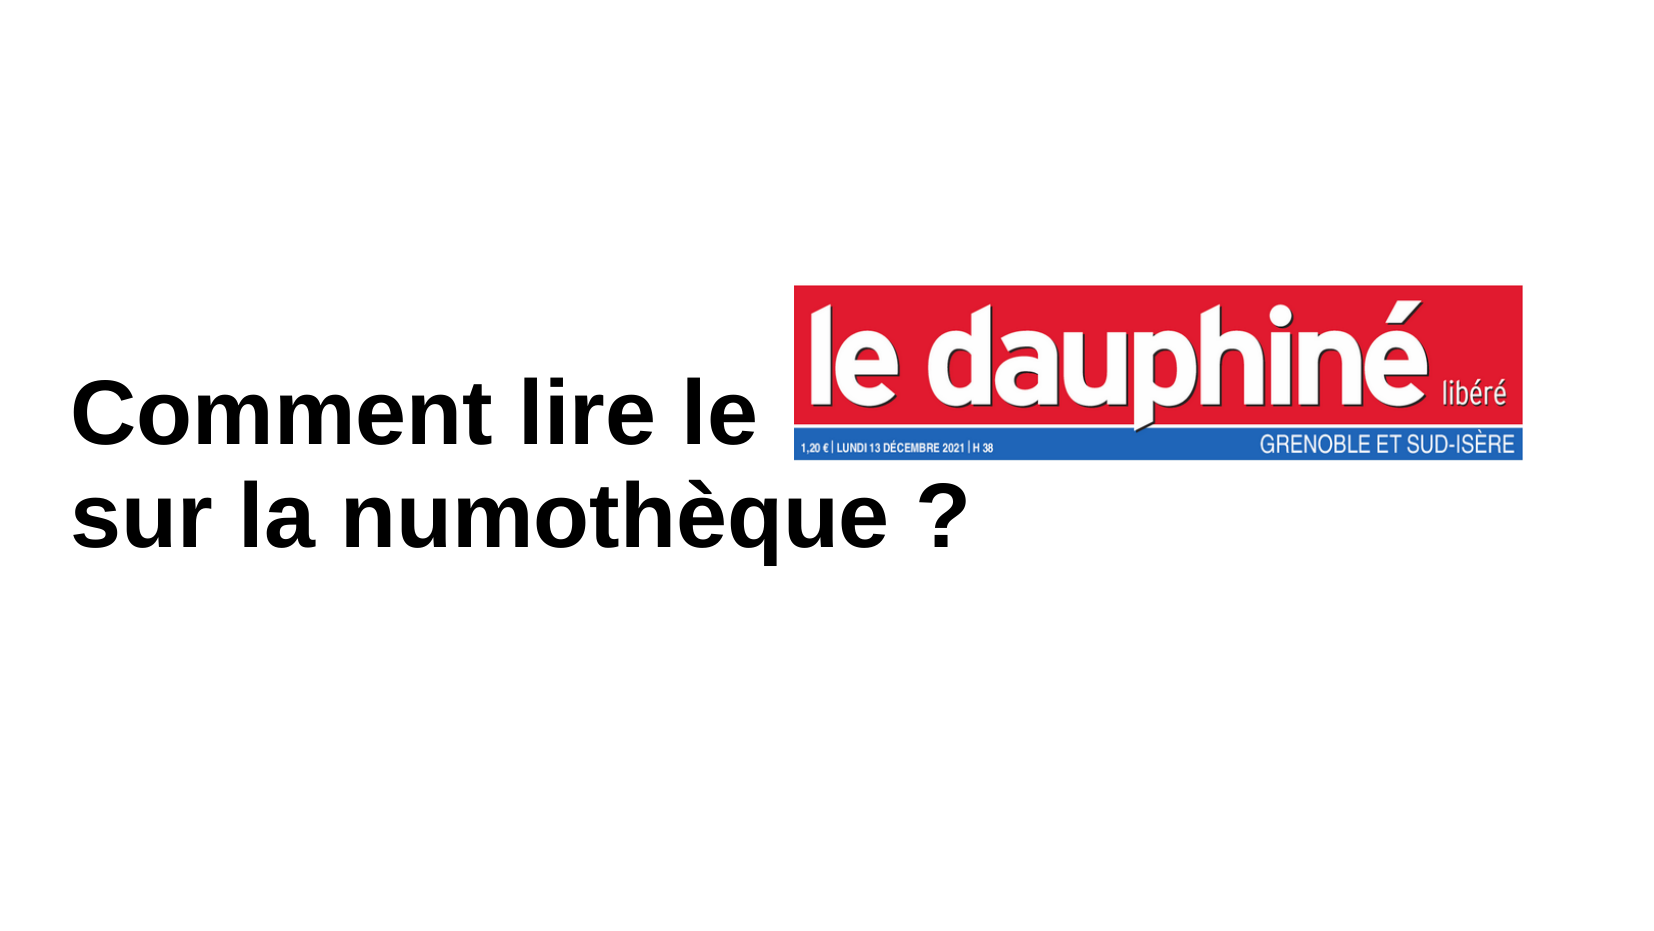

# Comment lire le sur la numothèque ?